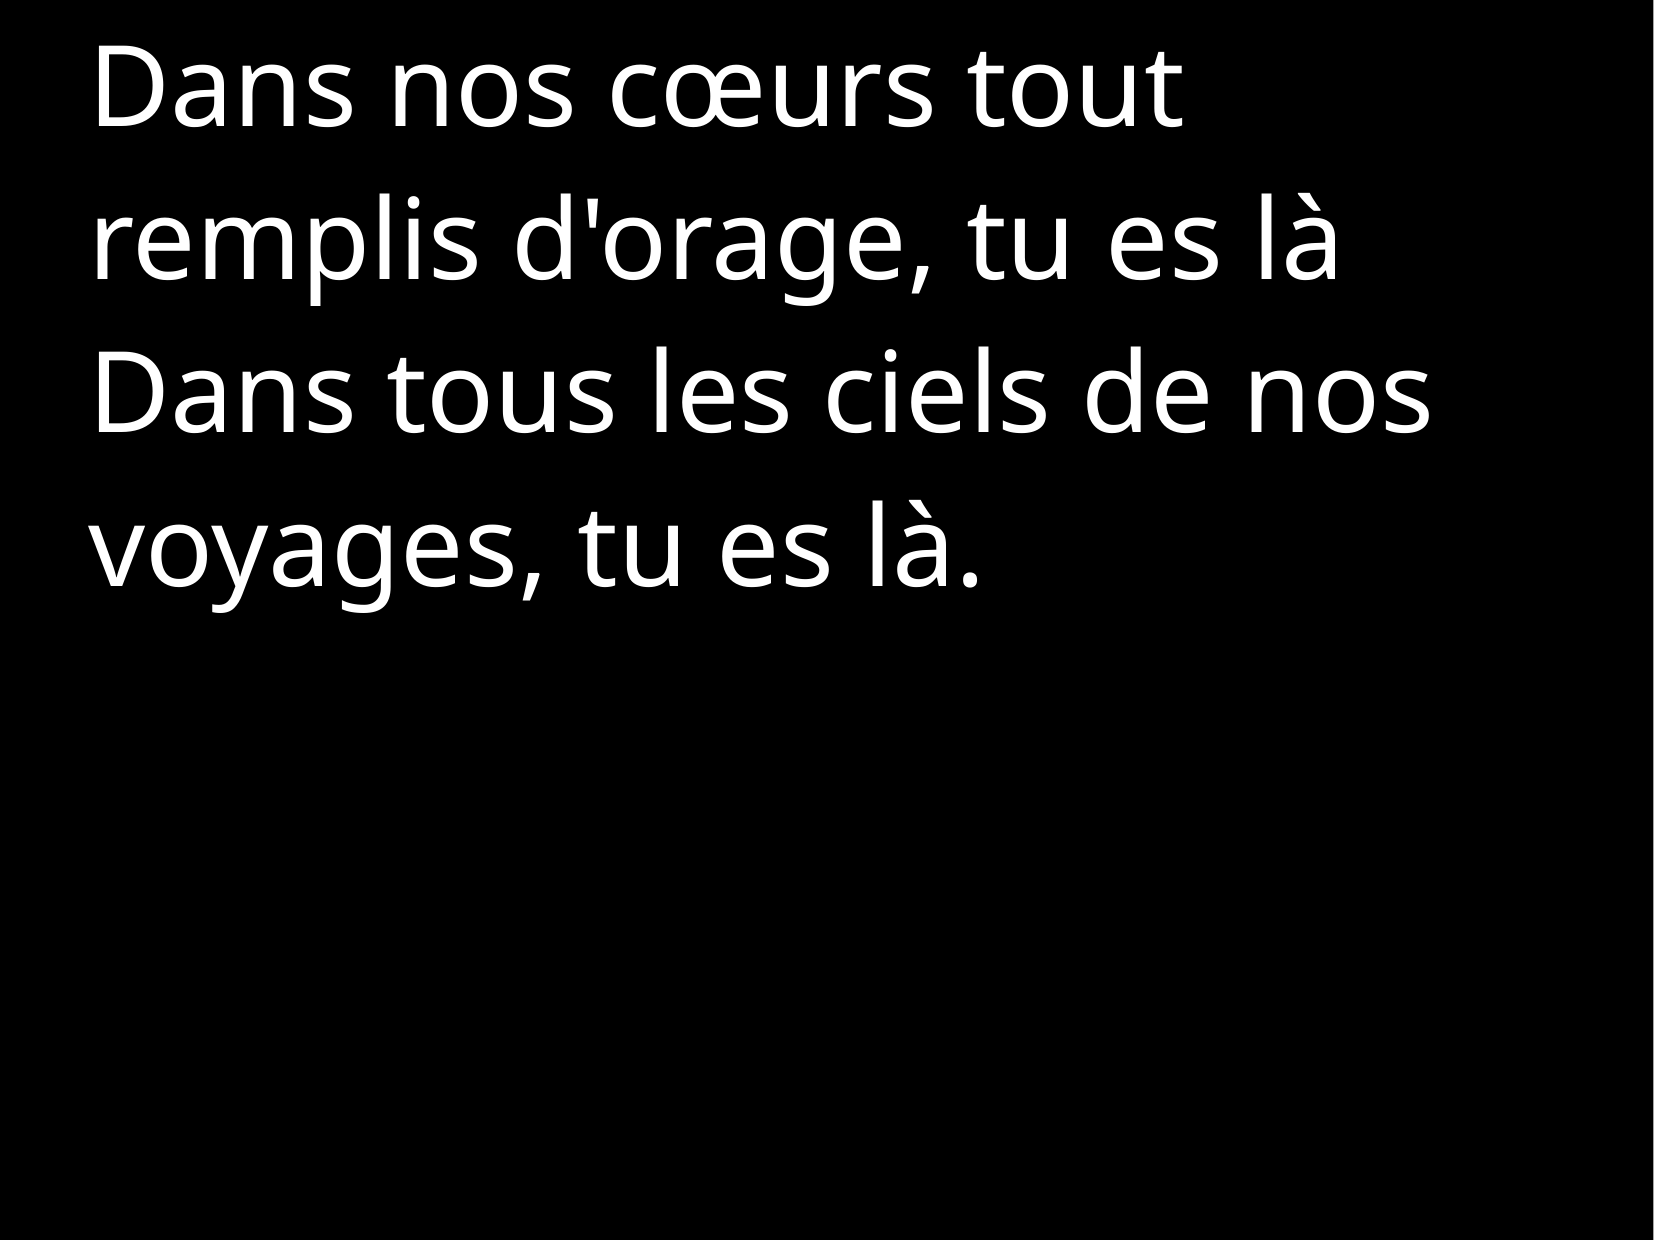

# Dans nos cœurs tout remplis d'orage, tu es là
Dans tous les ciels de nos voyages, tu es là.